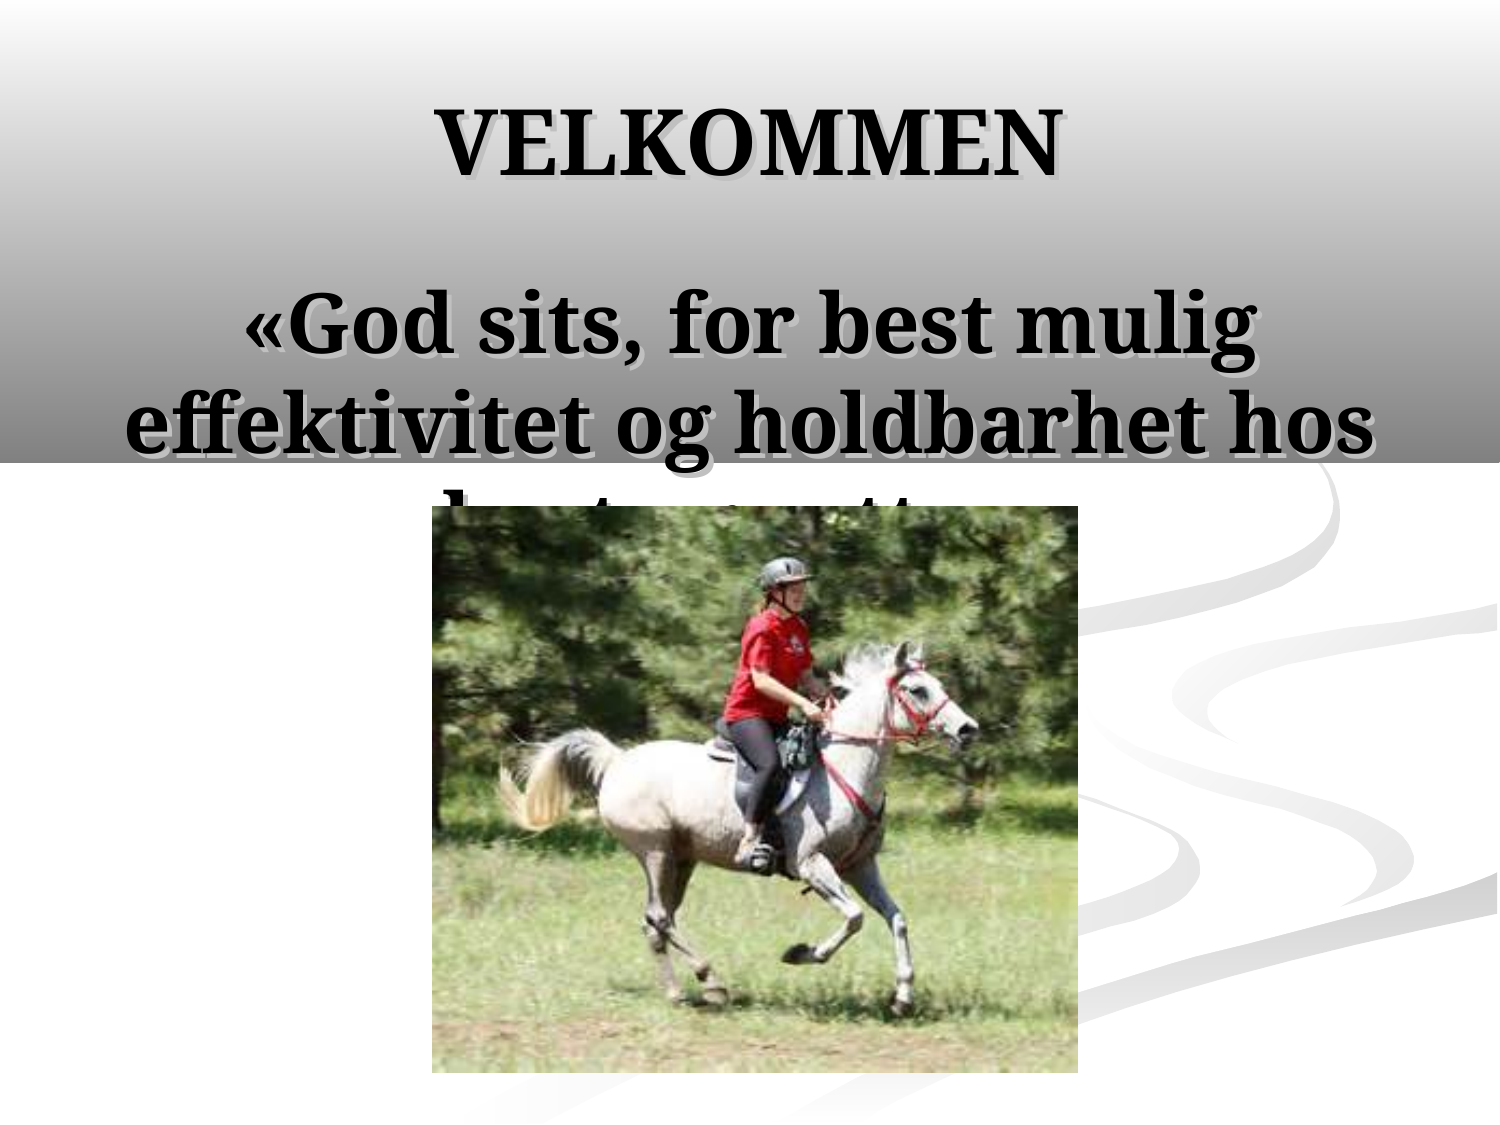

# VELKOMMEN
«God sits, for best mulig effektivitet og holdbarhet hos hest og rytter»